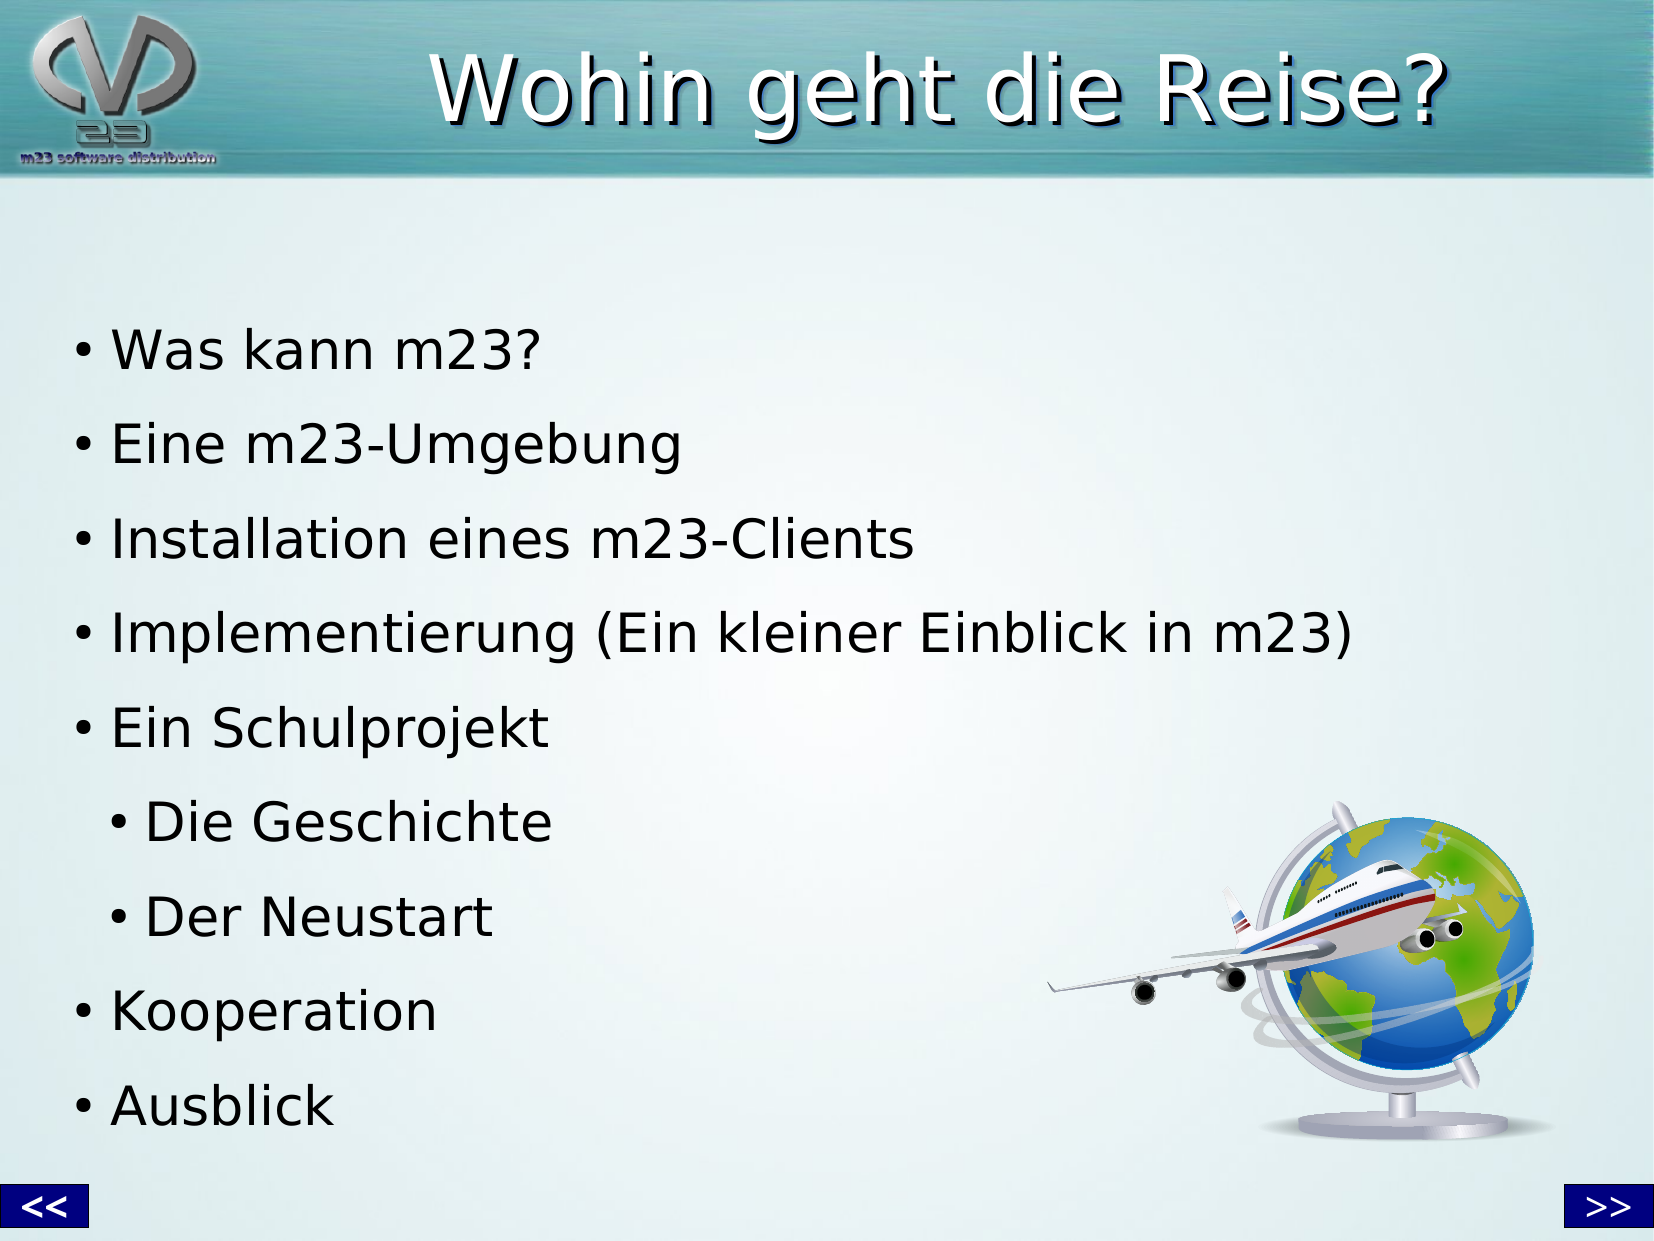

# Wohin geht die Reise?
 Was kann m23?
 Eine m23-Umgebung
 Installation eines m23-Clients
 Implementierung (Ein kleiner Einblick in m23)
 Ein Schulprojekt
Die Geschichte
Der Neustart
 Kooperation
 Ausblick